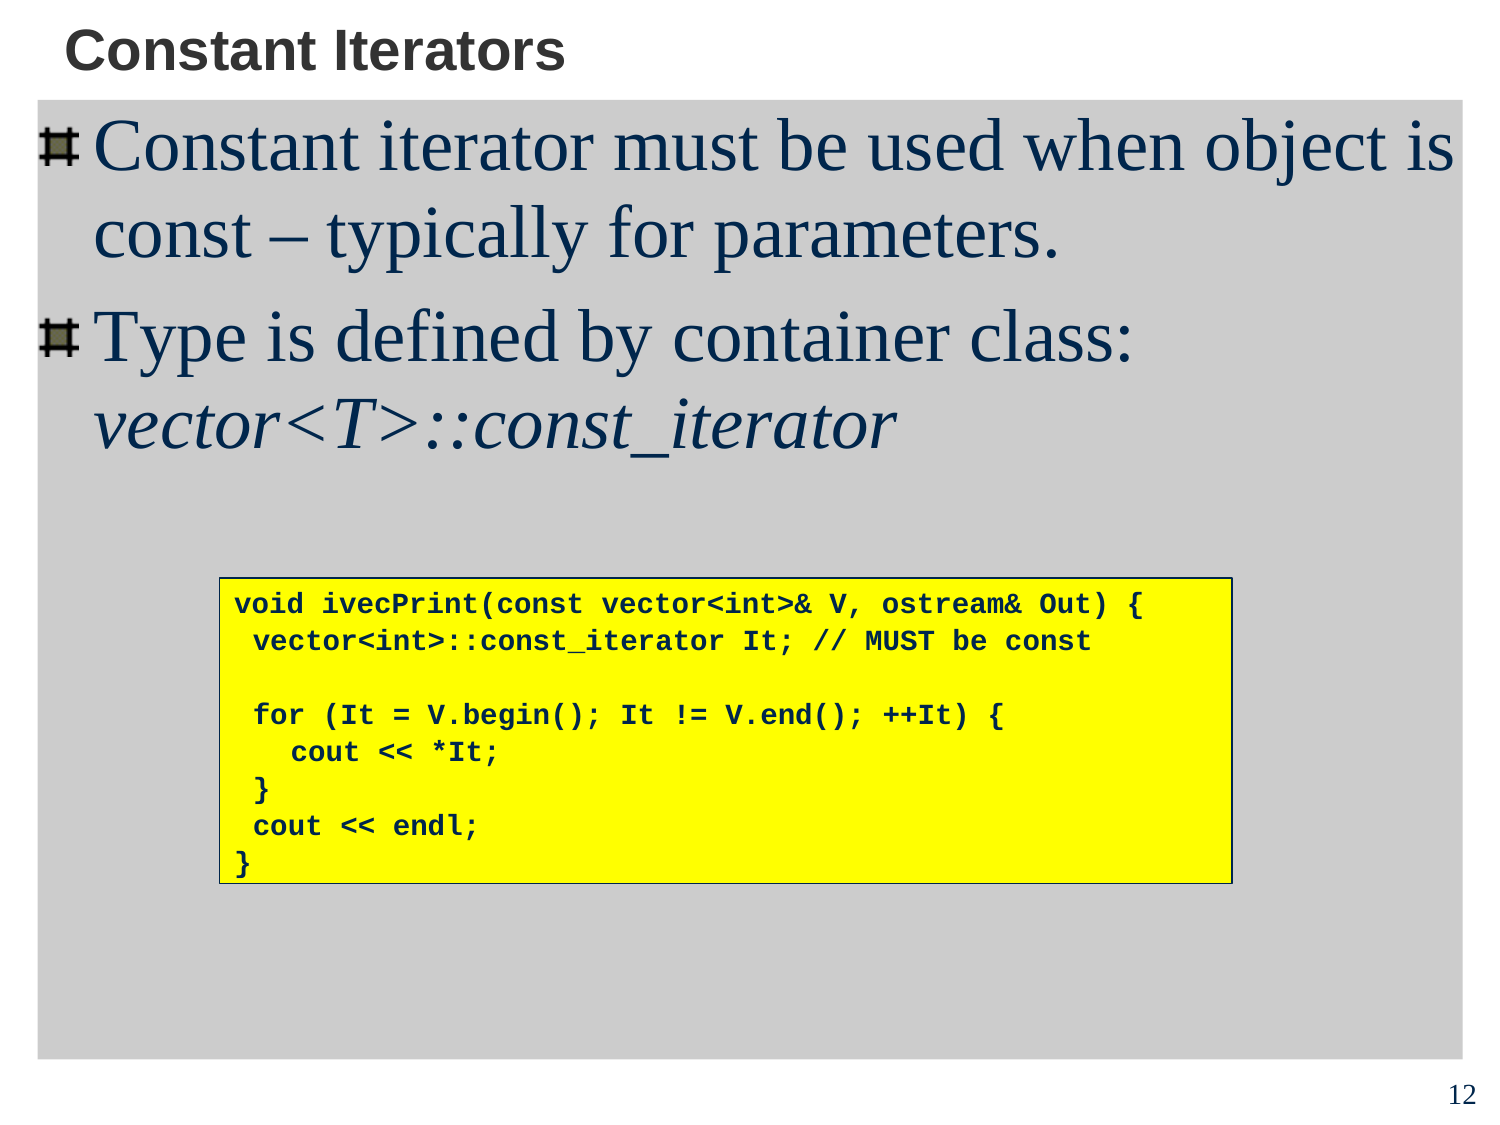

# Constant Iterators
Constant iterator must be used when object is const – typically for parameters.
Type is defined by container class: vector<T>::const_iterator
void ivecPrint(const vector<int>& V, ostream& Out) {
	vector<int>::const_iterator It; // MUST be const
	for (It = V.begin(); It != V.end(); ++It) {
		cout << *It;
	}
	cout << endl;
}